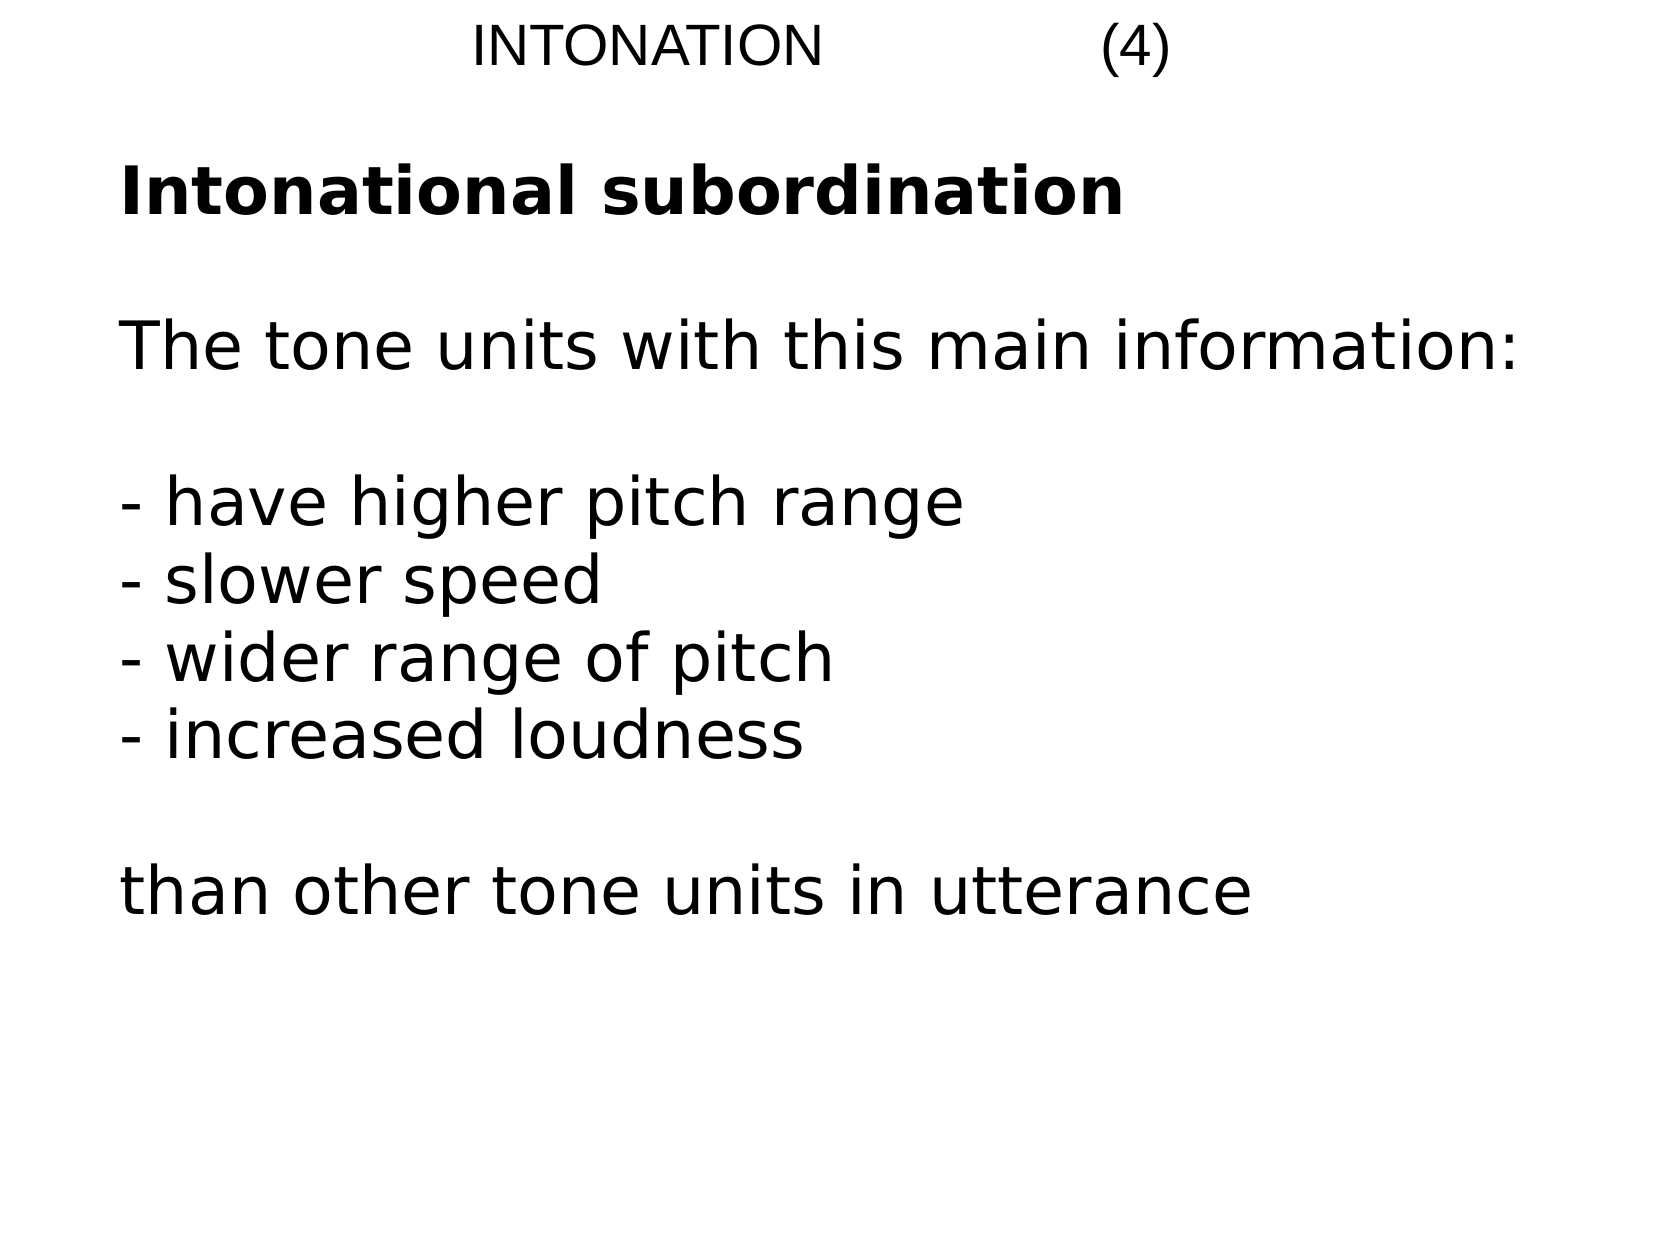

# INTONATION (4)
Intonational subordination
The tone units with this main information:
- have higher pitch range
- slower speed
- wider range of pitch
- increased loudness
than other tone units in utterance